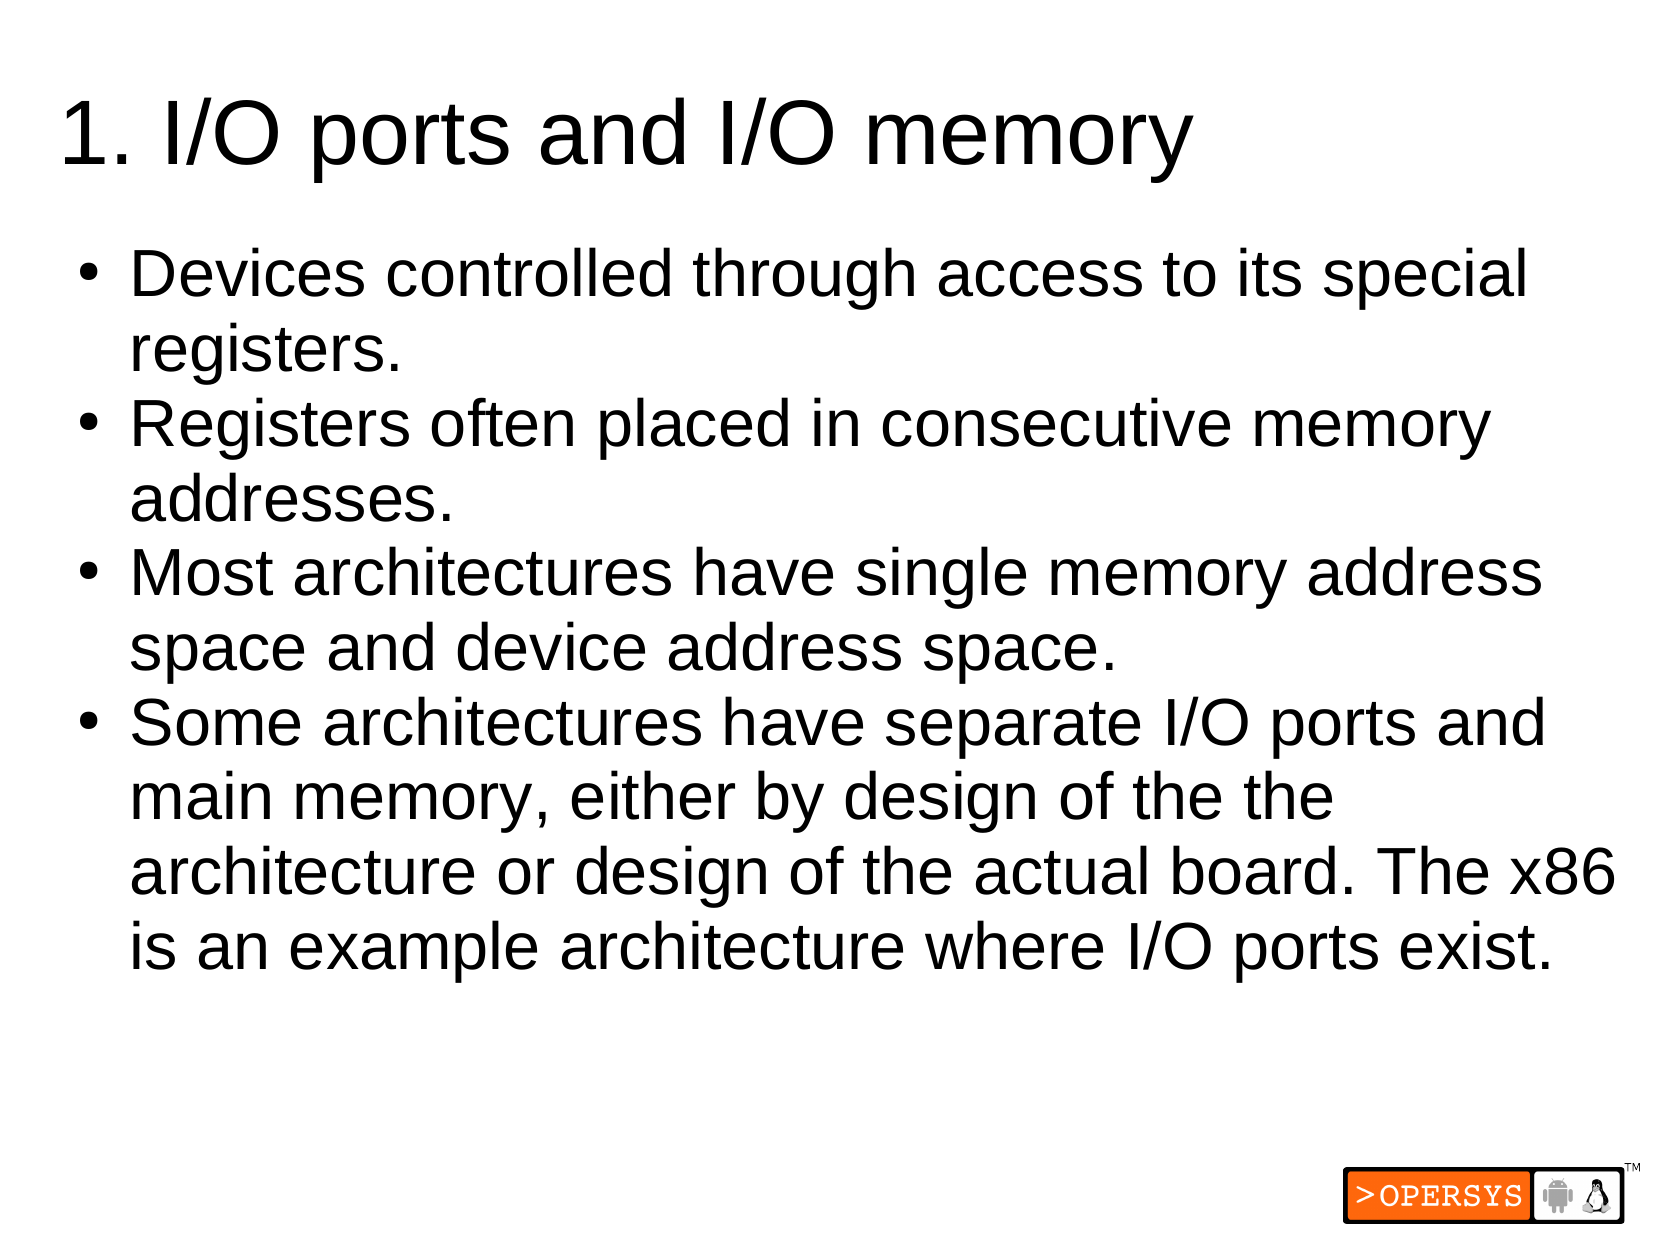

# 1. I/O ports and I/O memory
Devices controlled through access to its special registers.
Registers often placed in consecutive memory addresses.
Most architectures have single memory address space and device address space.
Some architectures have separate I/O ports and main memory, either by design of the the architecture or design of the actual board. The x86 is an example architecture where I/O ports exist.